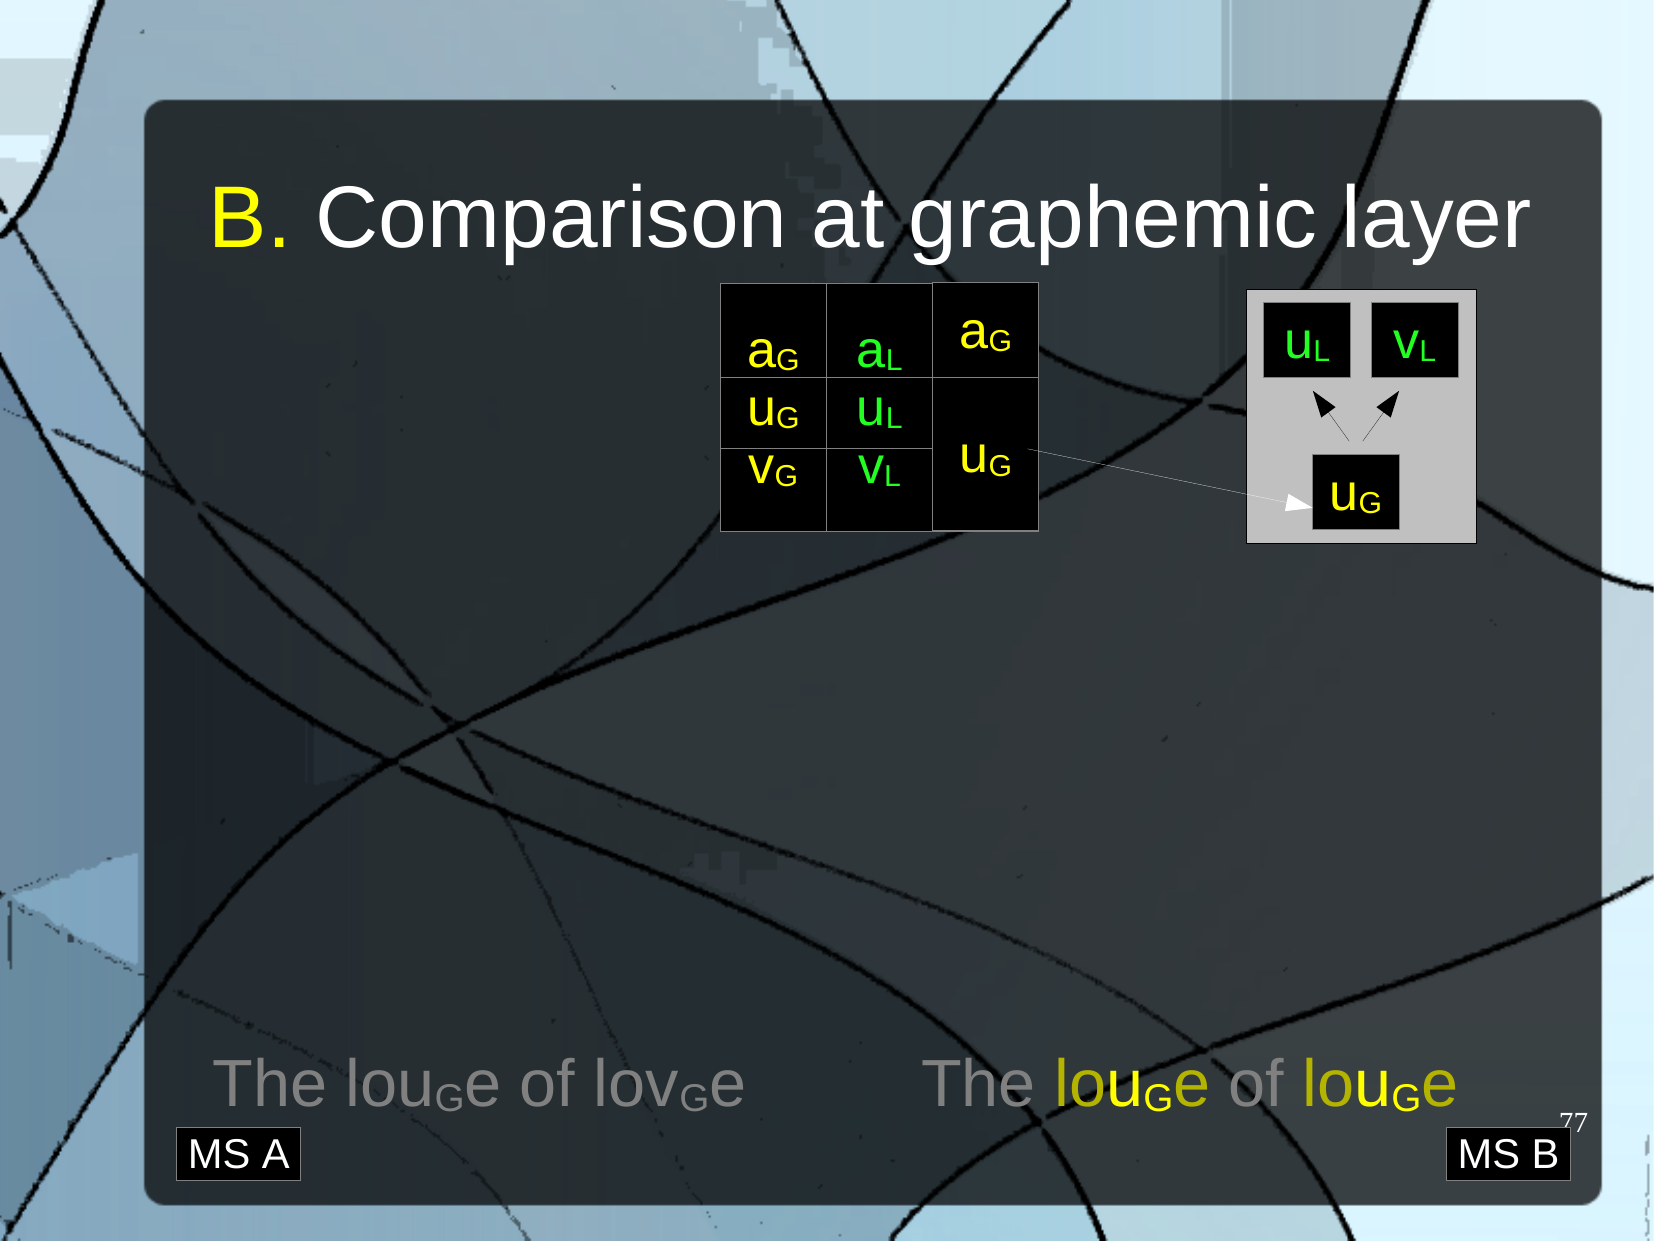

# B. Comparison at graphemic layer
aG
aG
uG
vG
aL
uL
vL
vL
uL
uG
uG
The louGe of lovGe		The louGe of louGe
77
MS A
MS B